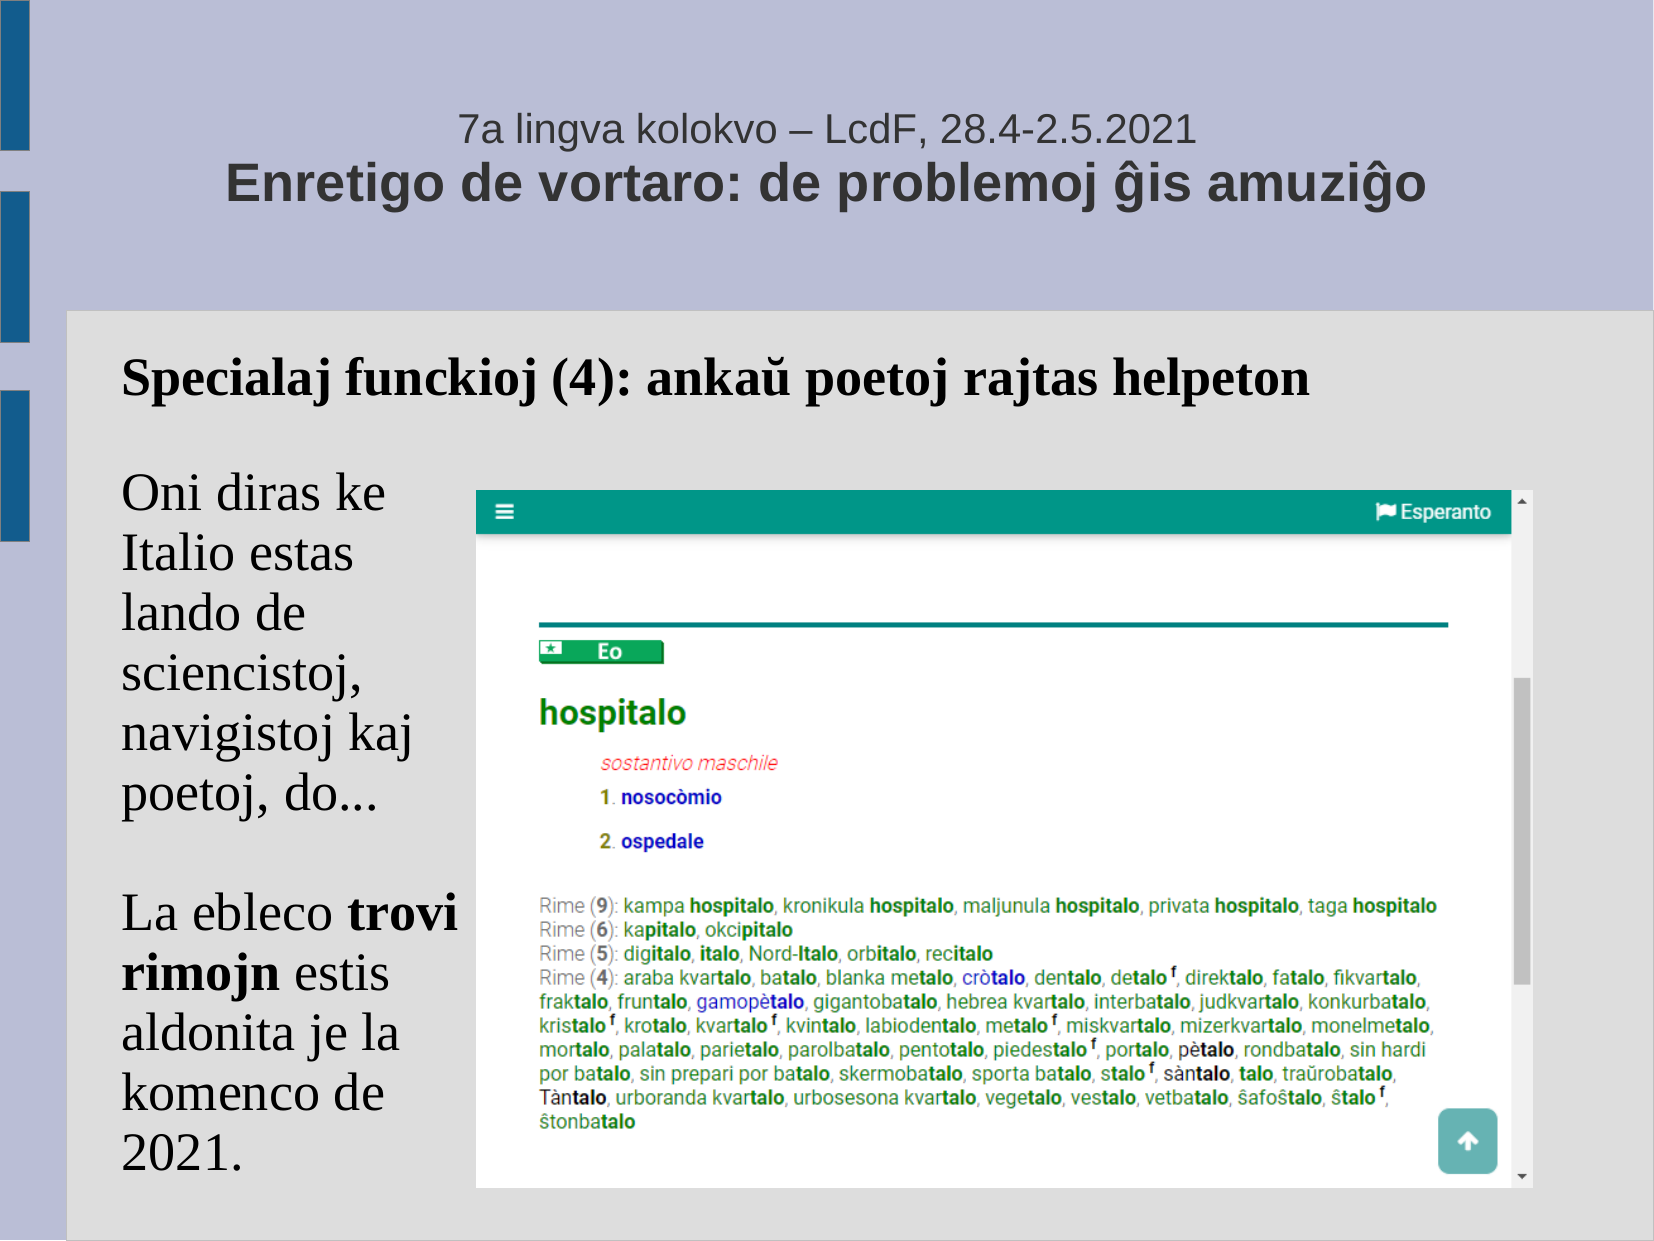

# 7a lingva kolokvo – LcdF, 28.4-2.5.2021 Enretigo de vortaro: de problemoj ĝis amuziĝo
Specialaj funckioj (4): ankaŭ poetoj rajtas helpeton
Oni diras ke
Italio estas
lando de
sciencistoj,
navigistoj kaj
poetoj, do...
La ebleco trovi
rimojn estis
aldonita je la
komenco de
2021.